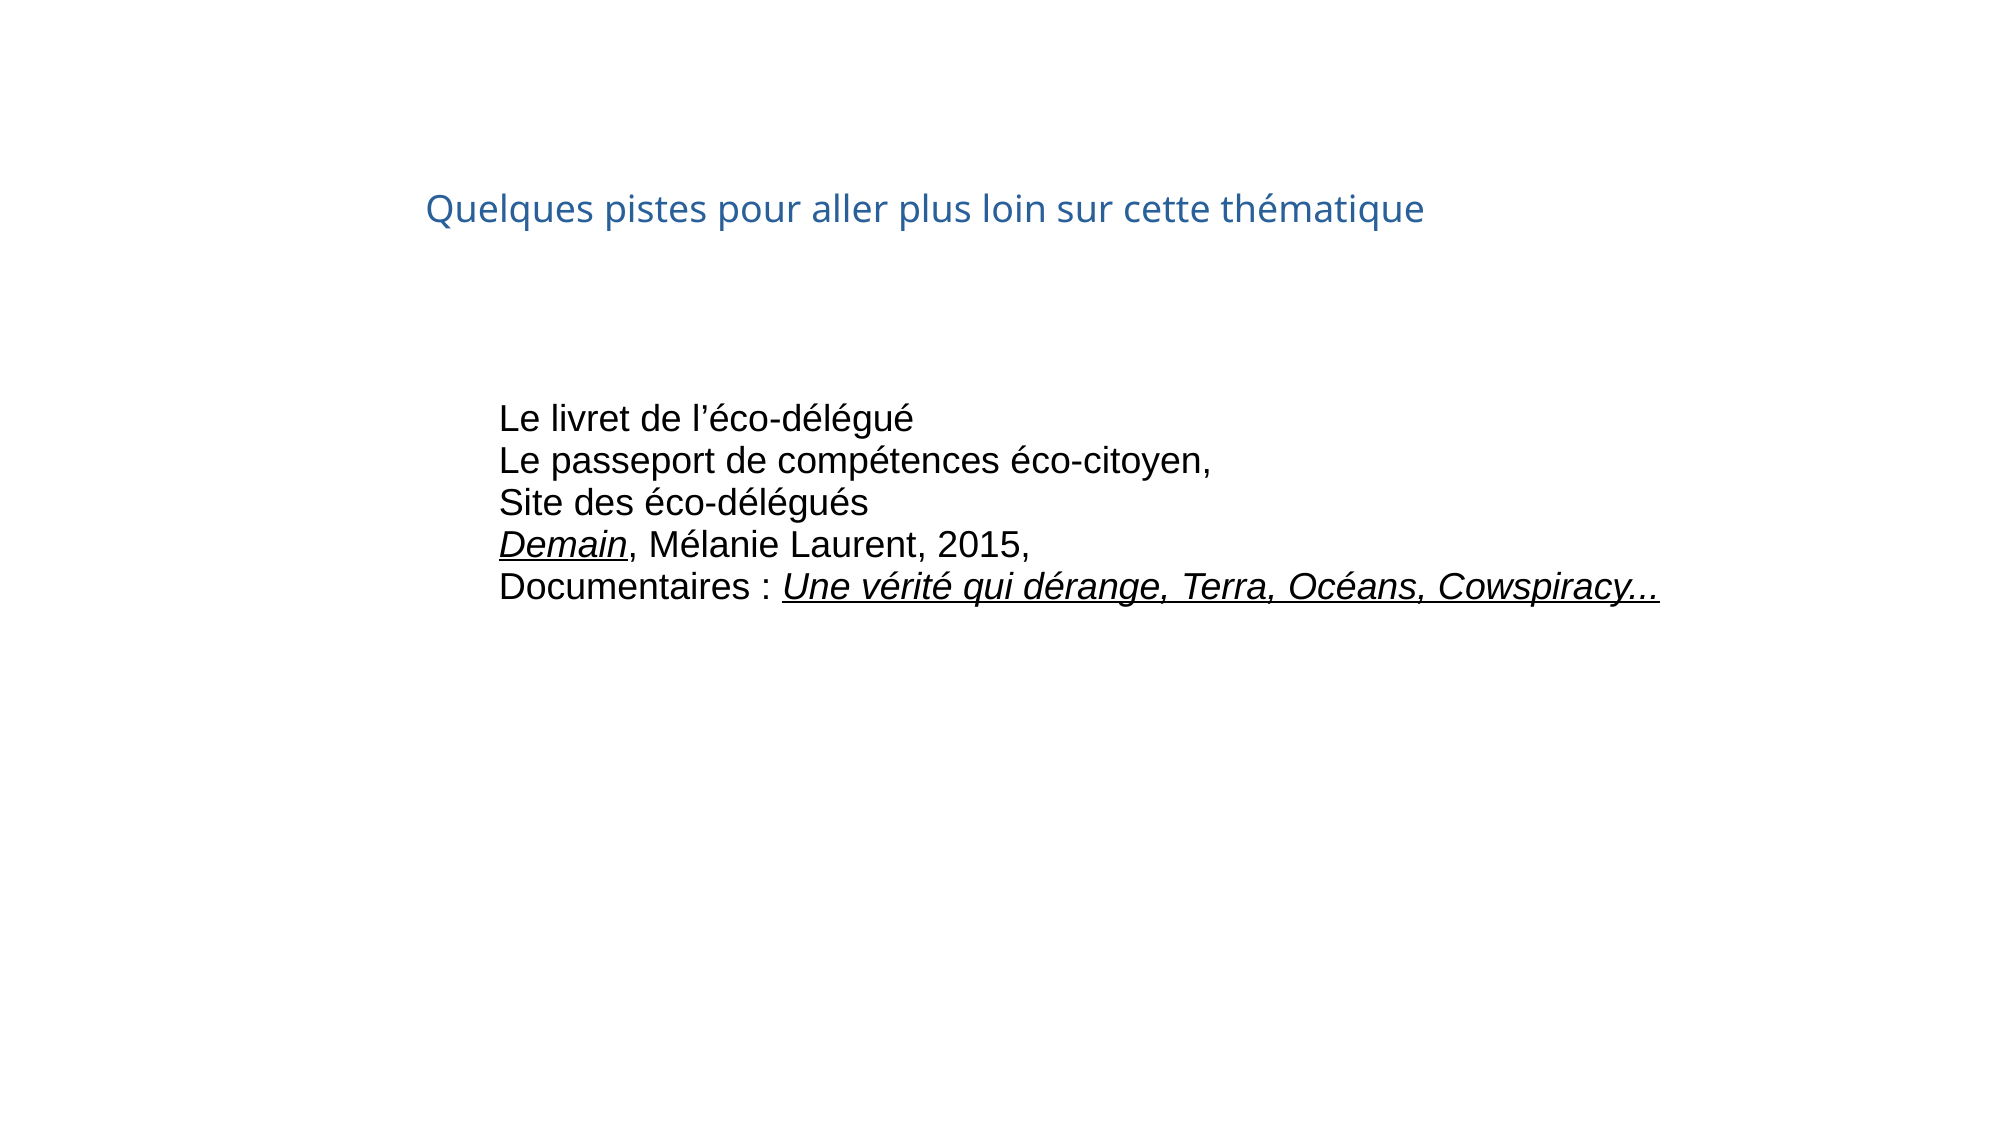

# Quelques pistes pour aller plus loin sur cette thématique
Le livret de l’éco-délégué
Le passeport de compétences éco-citoyen,
Site des éco-délégués
Demain, Mélanie Laurent, 2015,
Documentaires : Une vérité qui dérange, Terra, Océans, Cowspiracy...